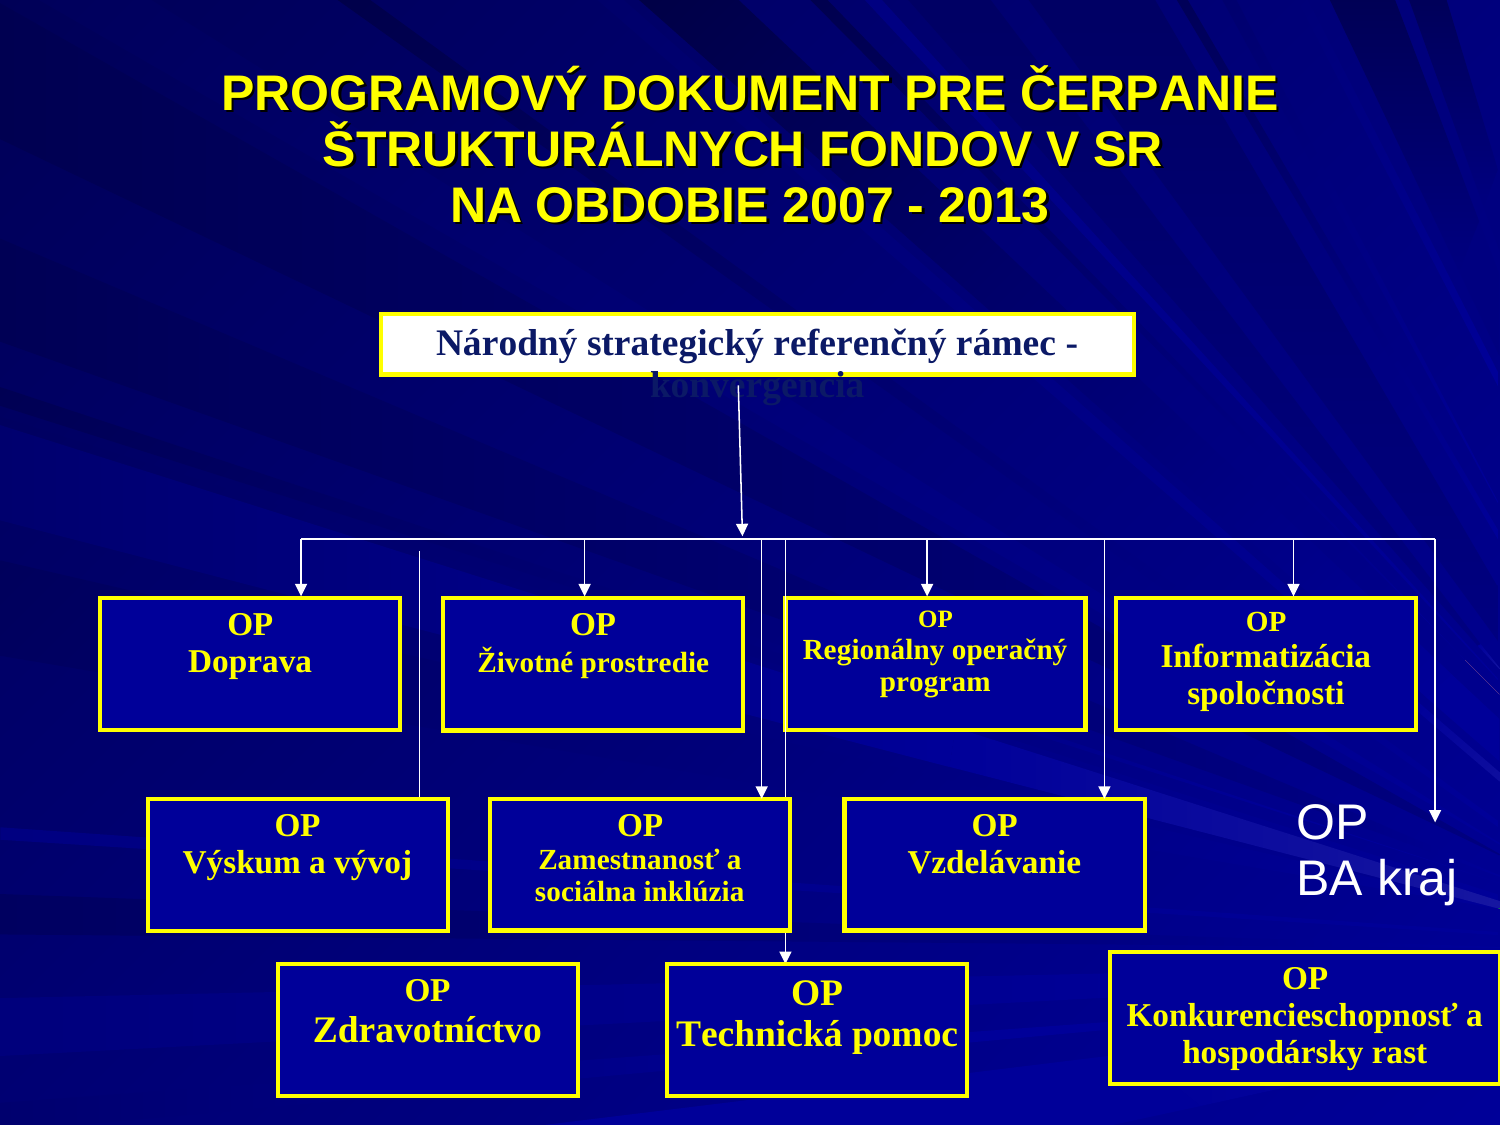

# PROGRAMOVÝ DOKUMENT PRE ČERPANIE ŠTRUKTURÁLNYCH FONDOV V SR NA OBDOBIE 2007 - 2013
Národný strategický referenčný rámec - konvergencia
OP
Doprava
OP
 Životné prostredie
OP
Regionálny operačný program
OP
Informatizácia
spoločnosti
OP
BA kraj
OP
Výskum a vývoj
OP
Zamestnanosť a sociálna inklúzia
OP
Vzdelávanie
OP
Konkurencieschopnosť a hospodársky rast
OP
Zdravotníctvo
OP
Technická pomoc